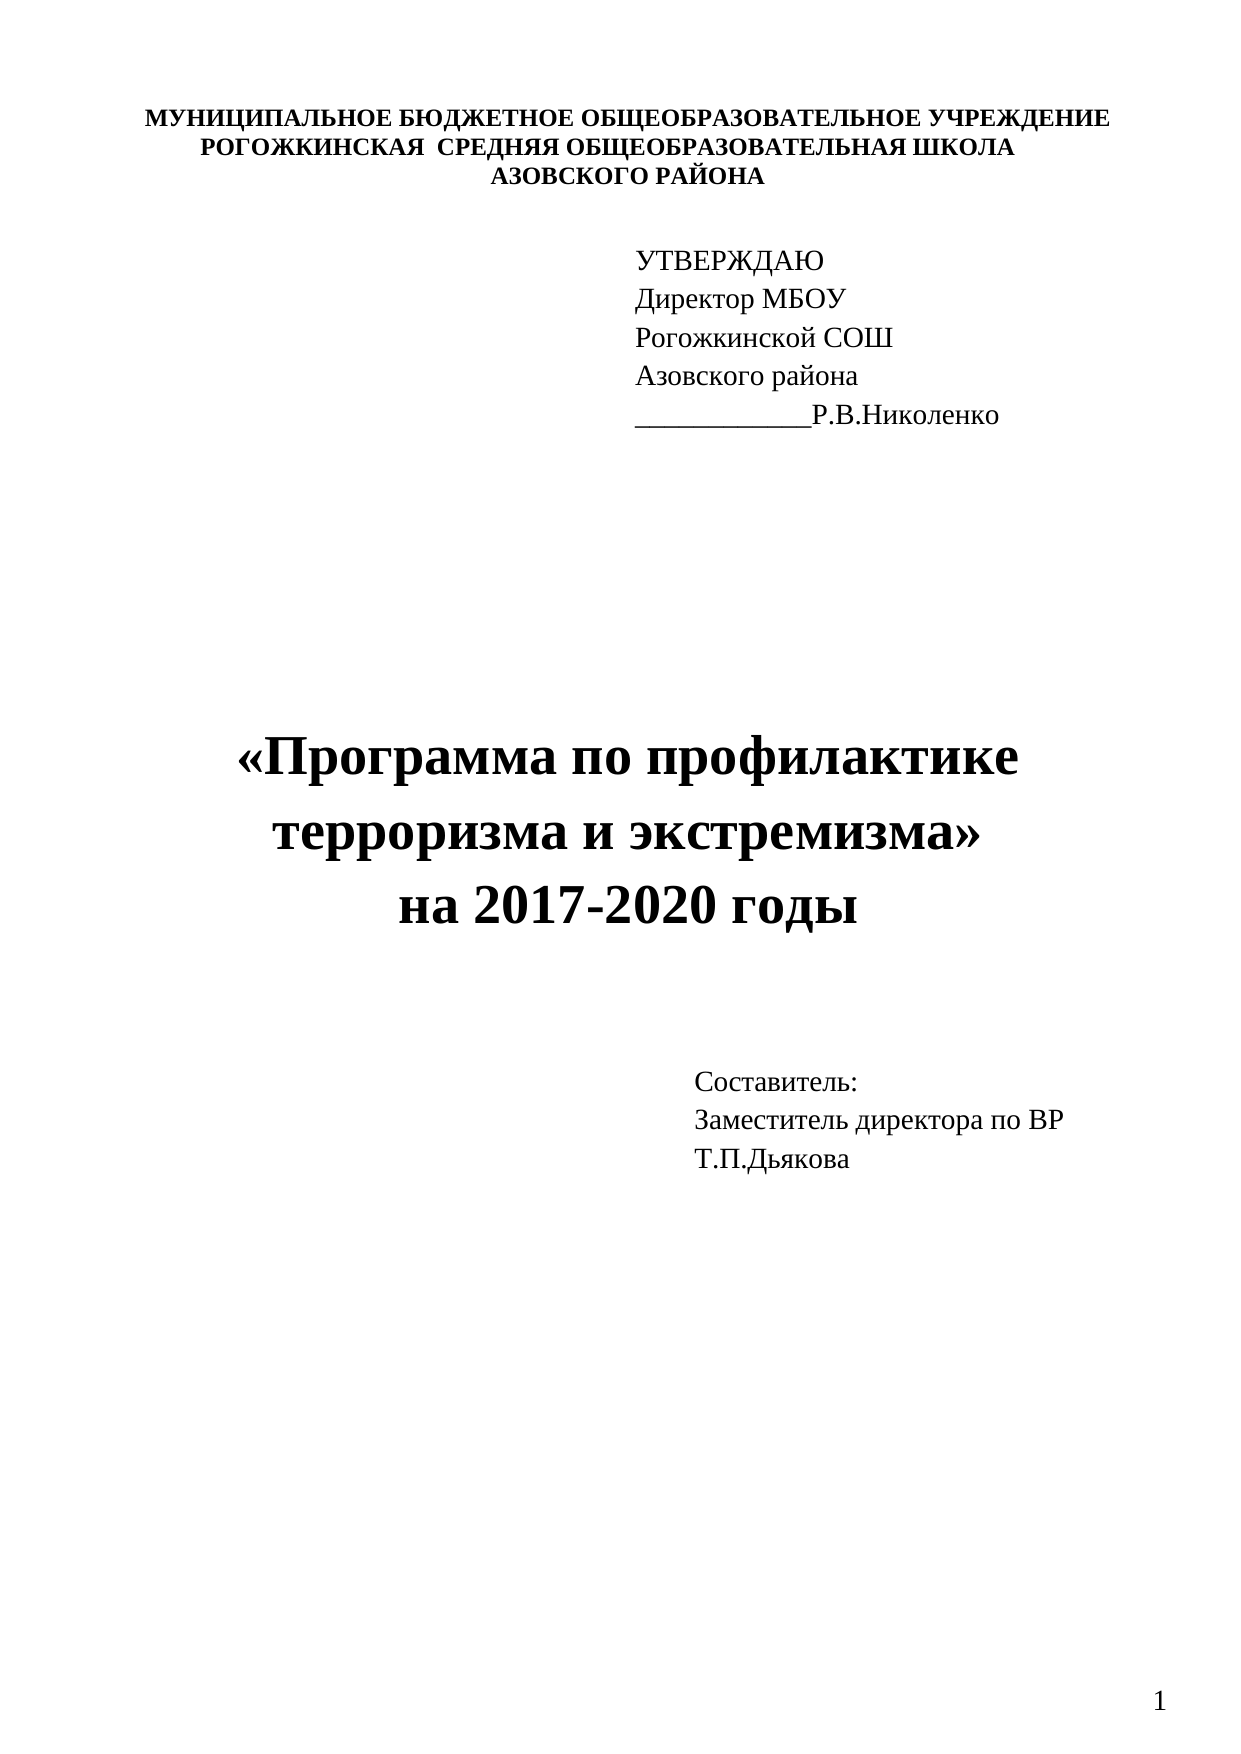

МУНИЦИПАЛЬНОЕ БЮДЖЕТНОЕ ОБЩЕОБРАЗОВАТЕЛЬНОЕ УЧРЕЖДЕНИЕ
РОГОЖКИНСКАЯ СРЕДНЯЯ ОБЩЕОБРАЗОВАТЕЛЬНАЯ ШКОЛА
АЗОВСКОГО РАЙОНА
УТВЕРЖДАЮ
Директор МБОУ
Рогожкинской СОШ
Азовского района
____________Р.В.Николенко
«Программа по профилактике
терроризма и экстремизма»
на 2017-2020 годы
Составитель:
Заместитель директора по ВР
Т.П.Дьякова
1